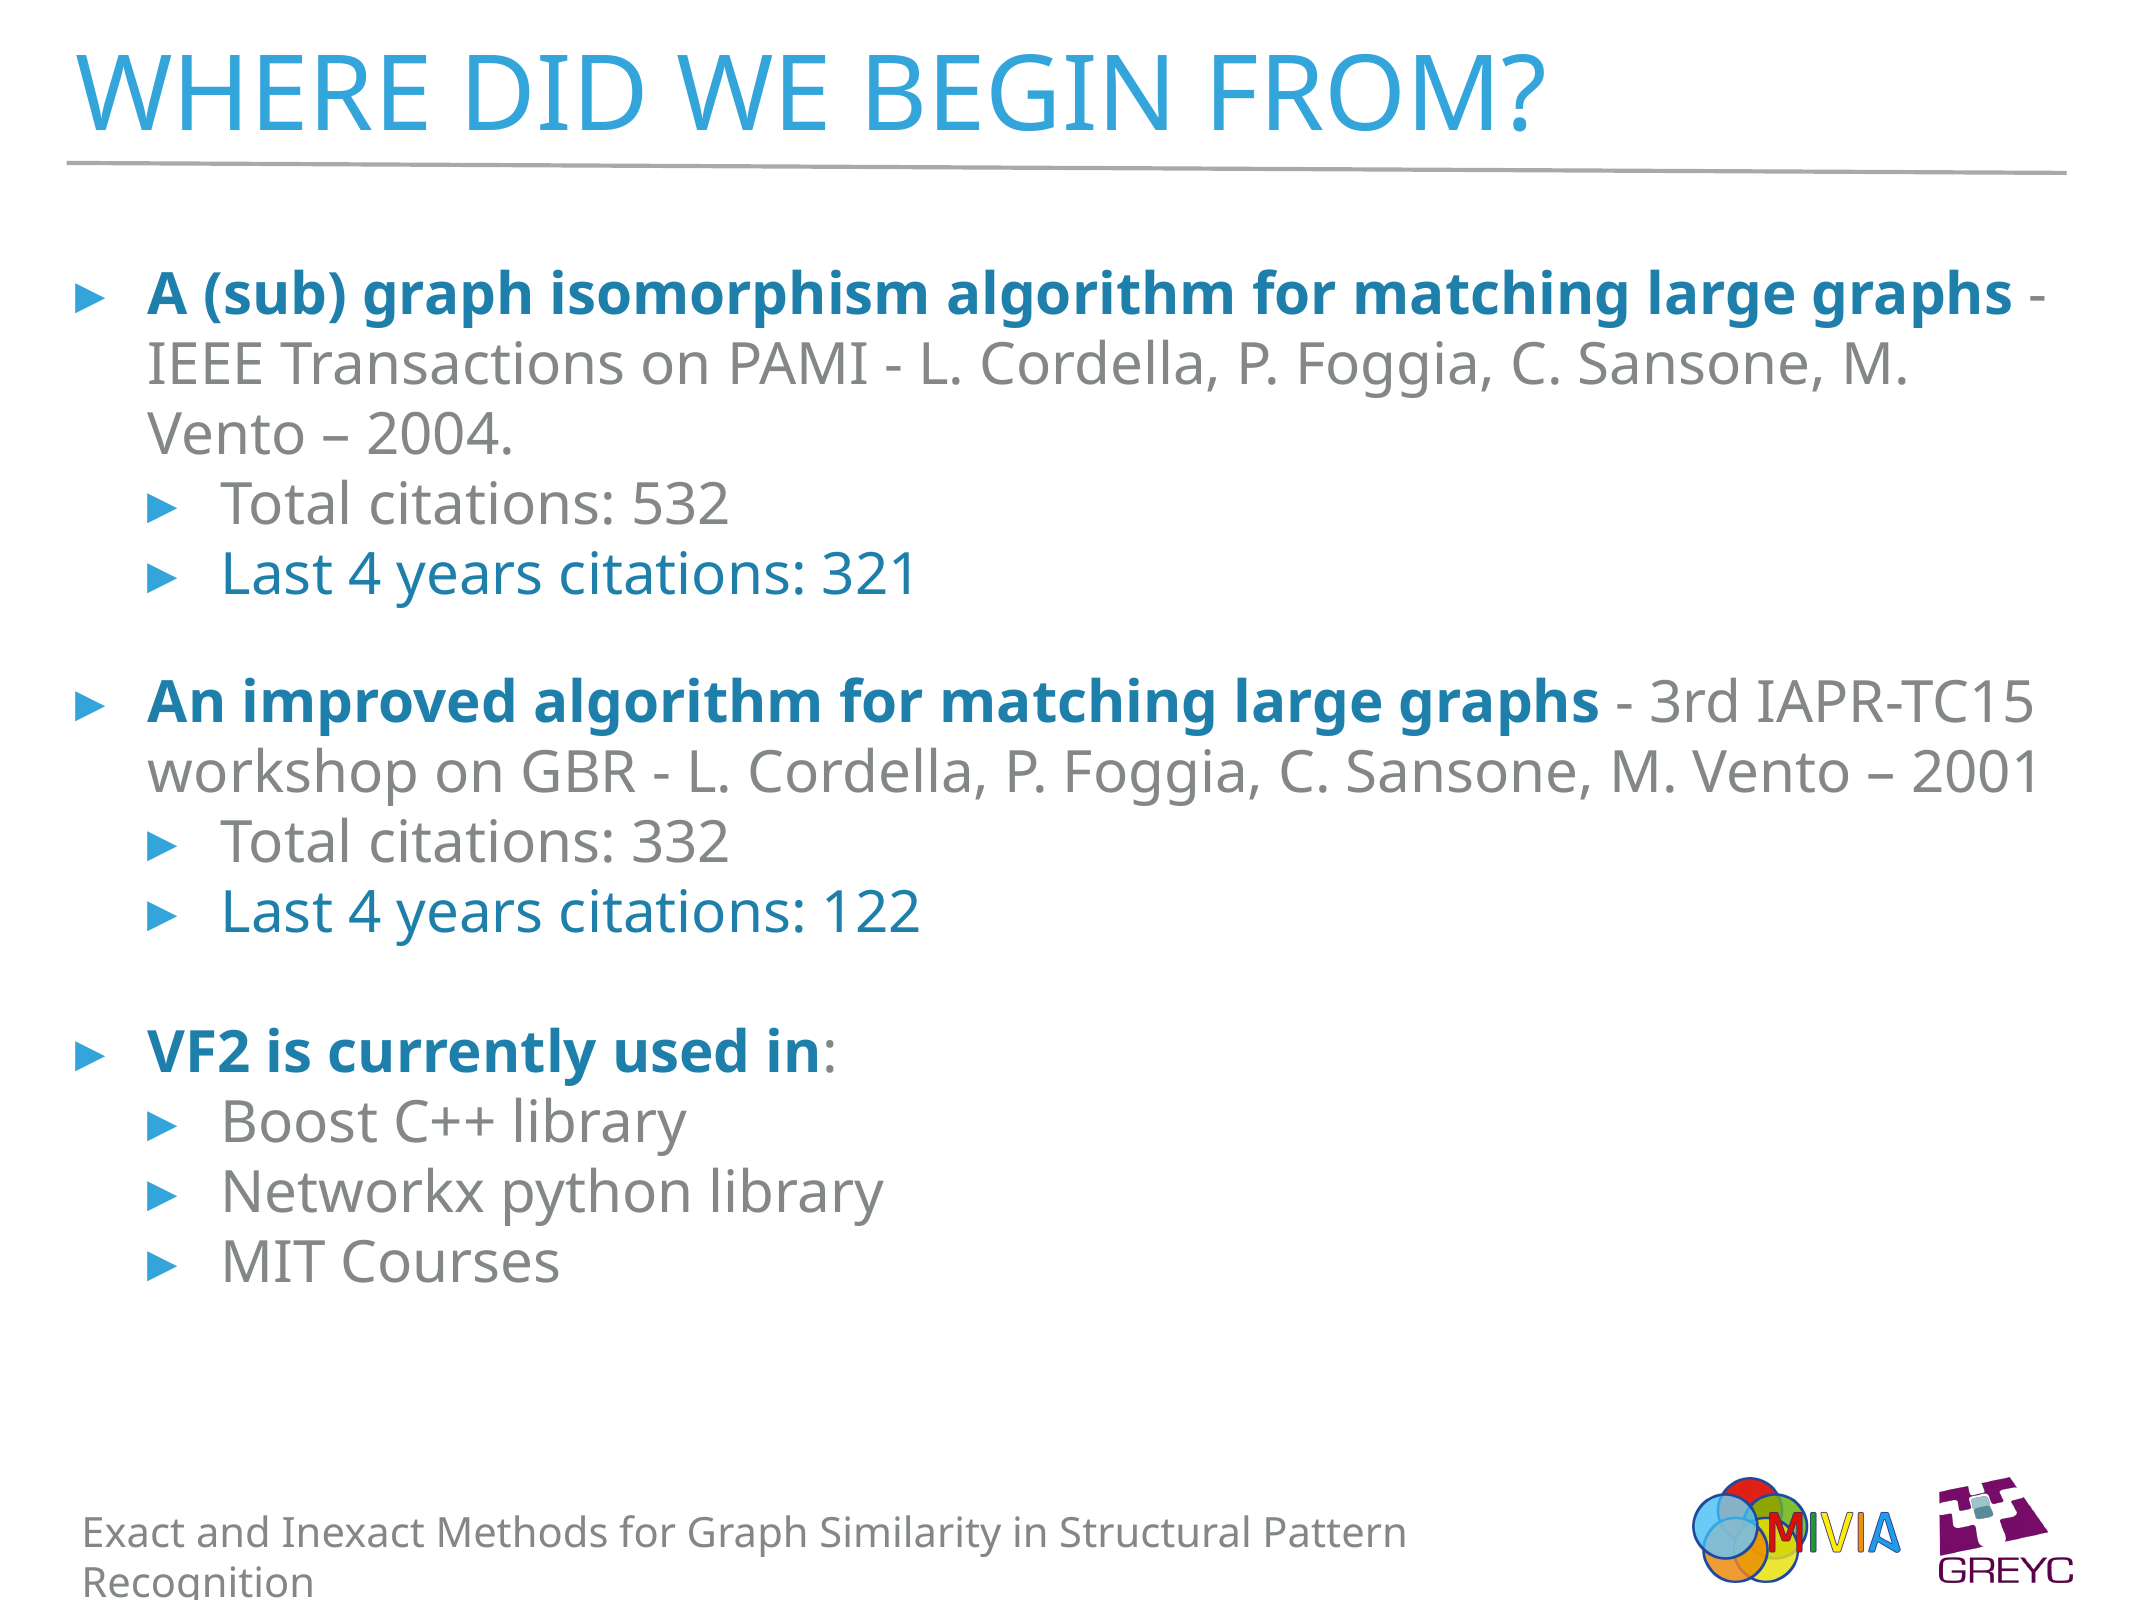

Where did we begin from?
# A (sub) graph isomorphism algorithm for matching large graphs - IEEE Transactions on PAMI - L. Cordella, P. Foggia, C. Sansone, M. Vento – 2004.
Total citations: 532
Last 4 years citations: 321
An improved algorithm for matching large graphs - 3rd IAPR-TC15 workshop on GBR - L. Cordella, P. Foggia, C. Sansone, M. Vento – 2001
Total citations: 332
Last 4 years citations: 122
VF2 is currently used in:
Boost C++ library
Networkx python library
MIT Courses